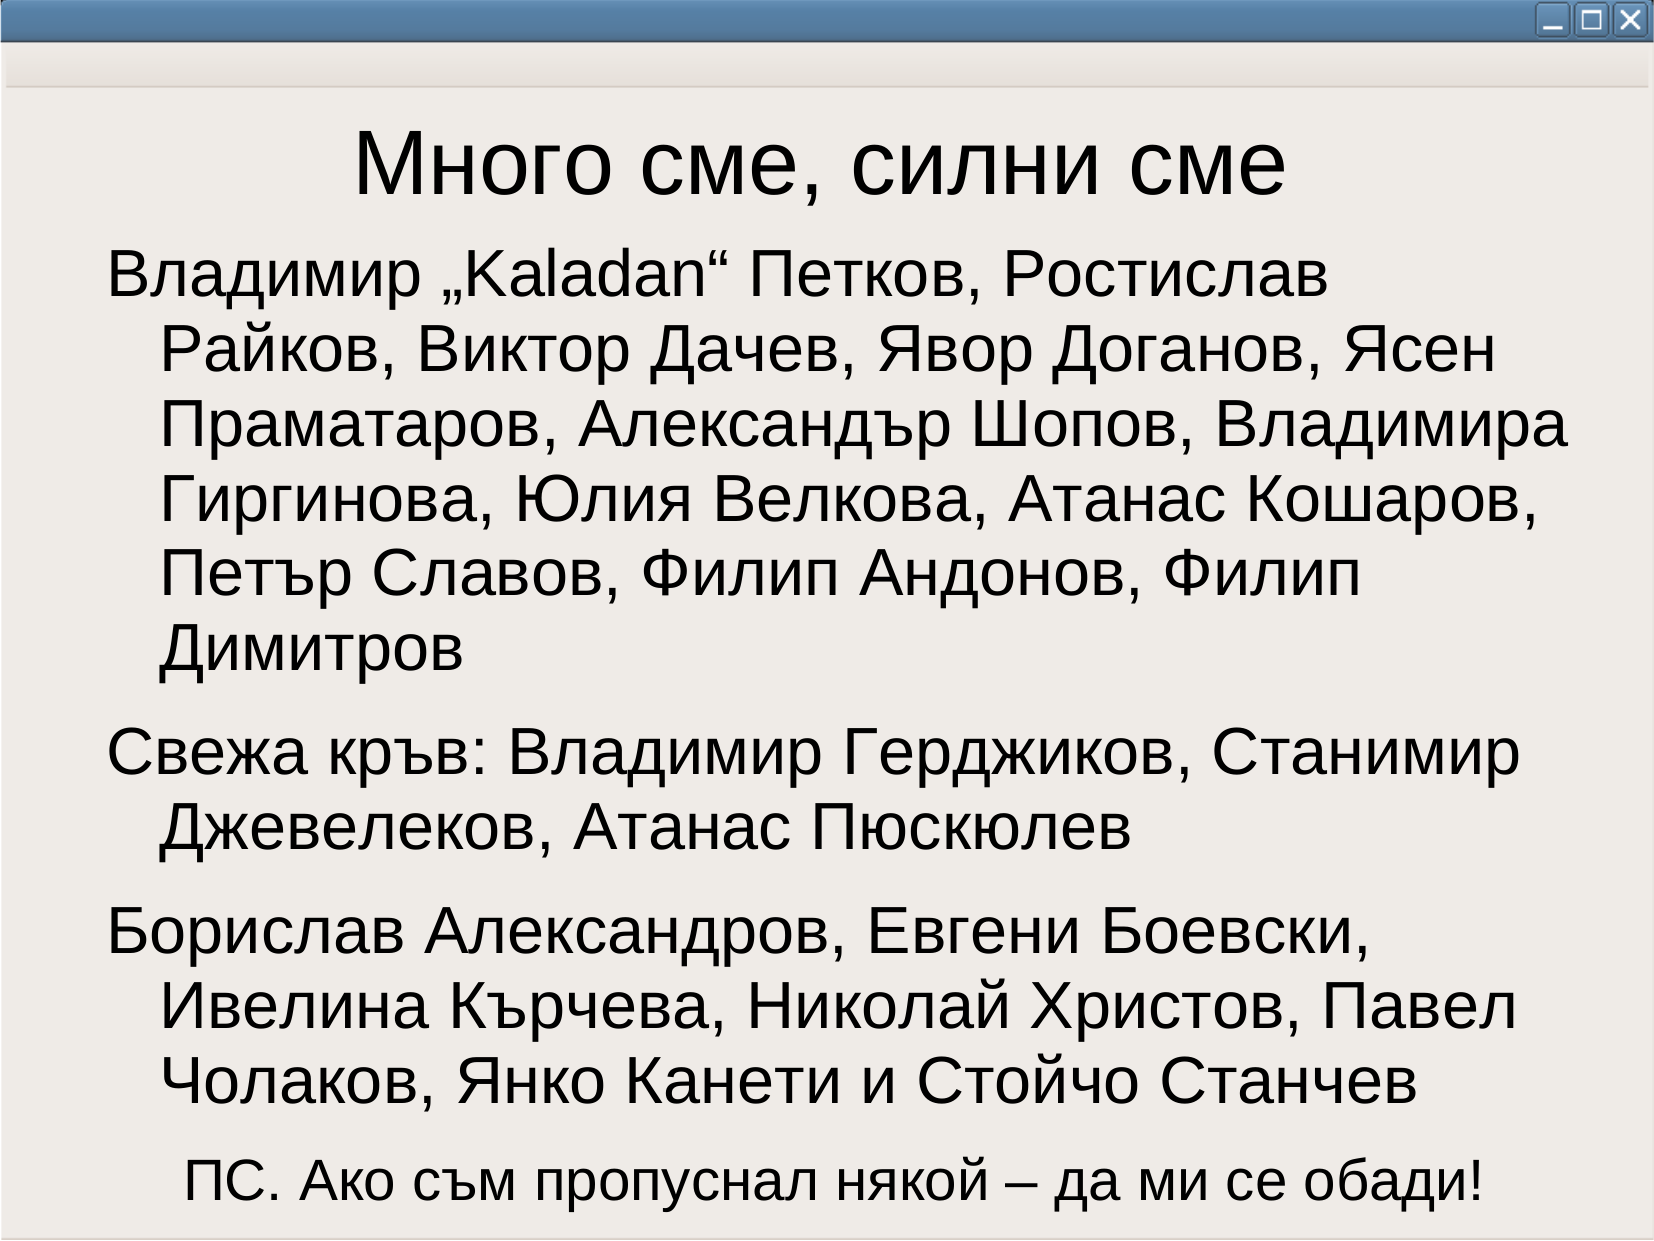

# Много сме, силни сме
Владимир „Kaladan“ Петков, Ростислав Райков, Виктор Дачев, Явор Доганов, Ясен Праматаров, Александър Шопов, Владимира Гиргинова, Юлия Велкова, Атанас Кошаров, Петър Славов, Филип Андонов, Филип Димитров
Свежа кръв: Владимир Герджиков, Станимир Джевелеков, Атанас Пюскюлев
Борислав Александров, Евгени Боевски, Ивелина Кърчева, Николай Христов, Павел Чолаков, Янко Канети и Стойчо Станчев
ПС. Ако съм пропуснал някой – да ми се обади!